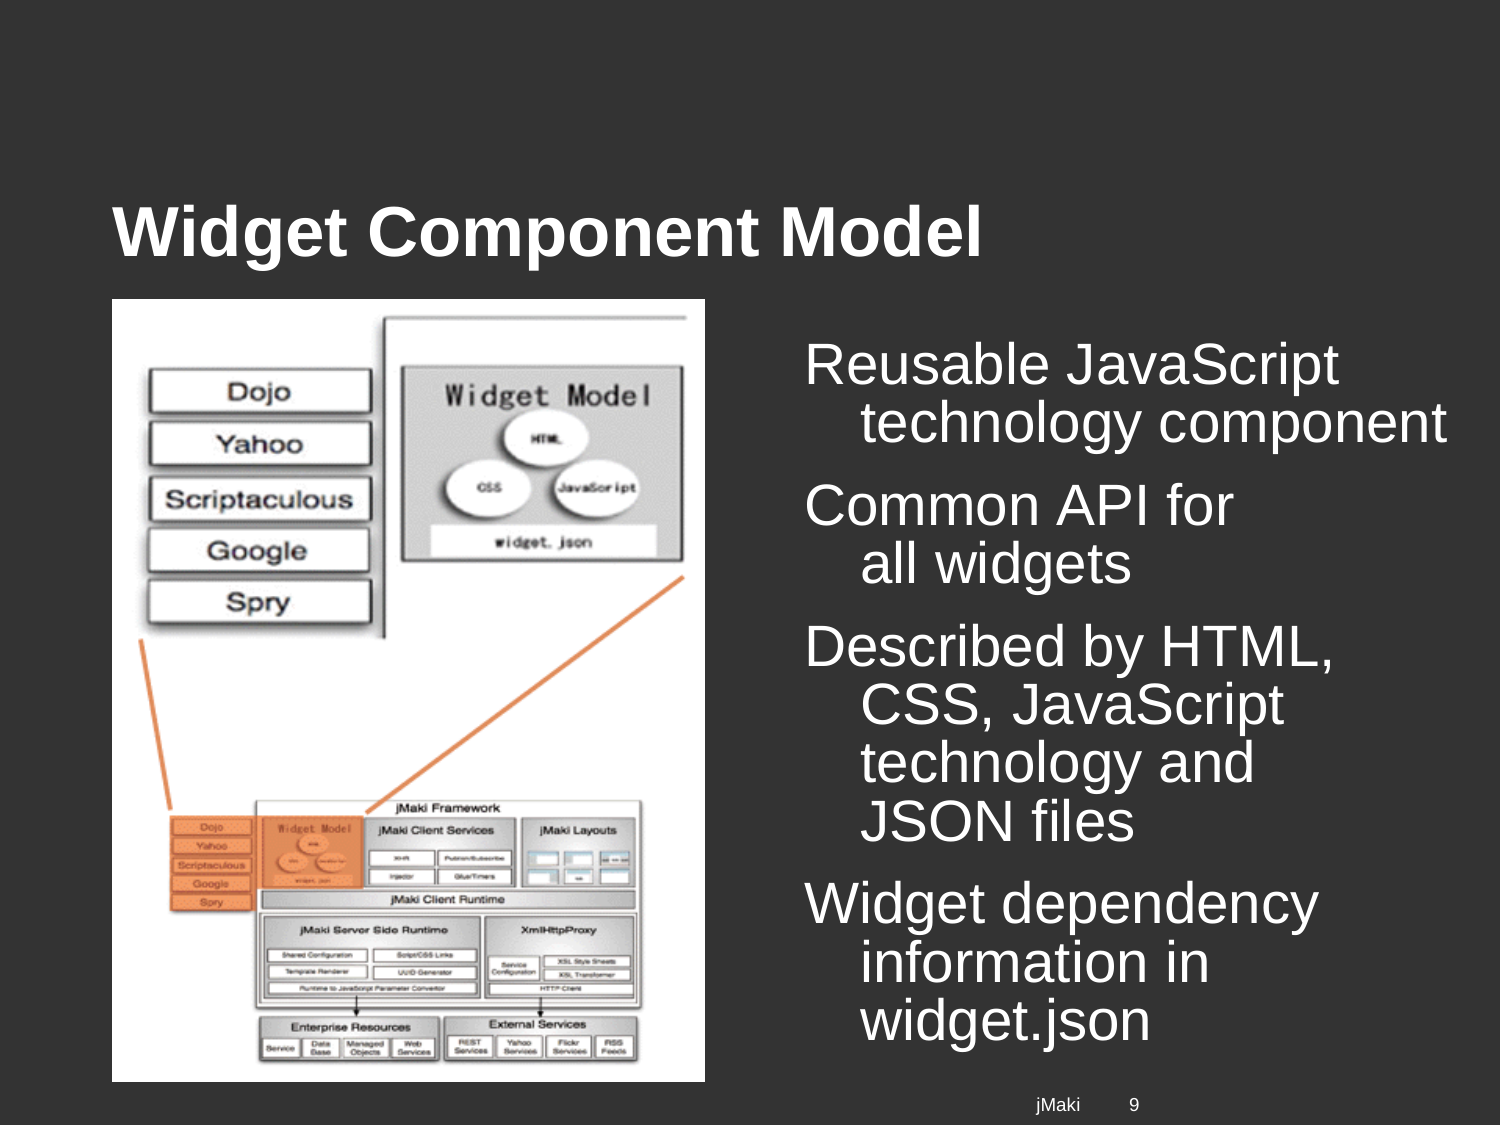

# Widget Component Model
Reusable JavaScript technology component
Common API for
all widgets
Described by HTML, CSS, JavaScript technology and
JSON files
Widget dependency information in widget.json